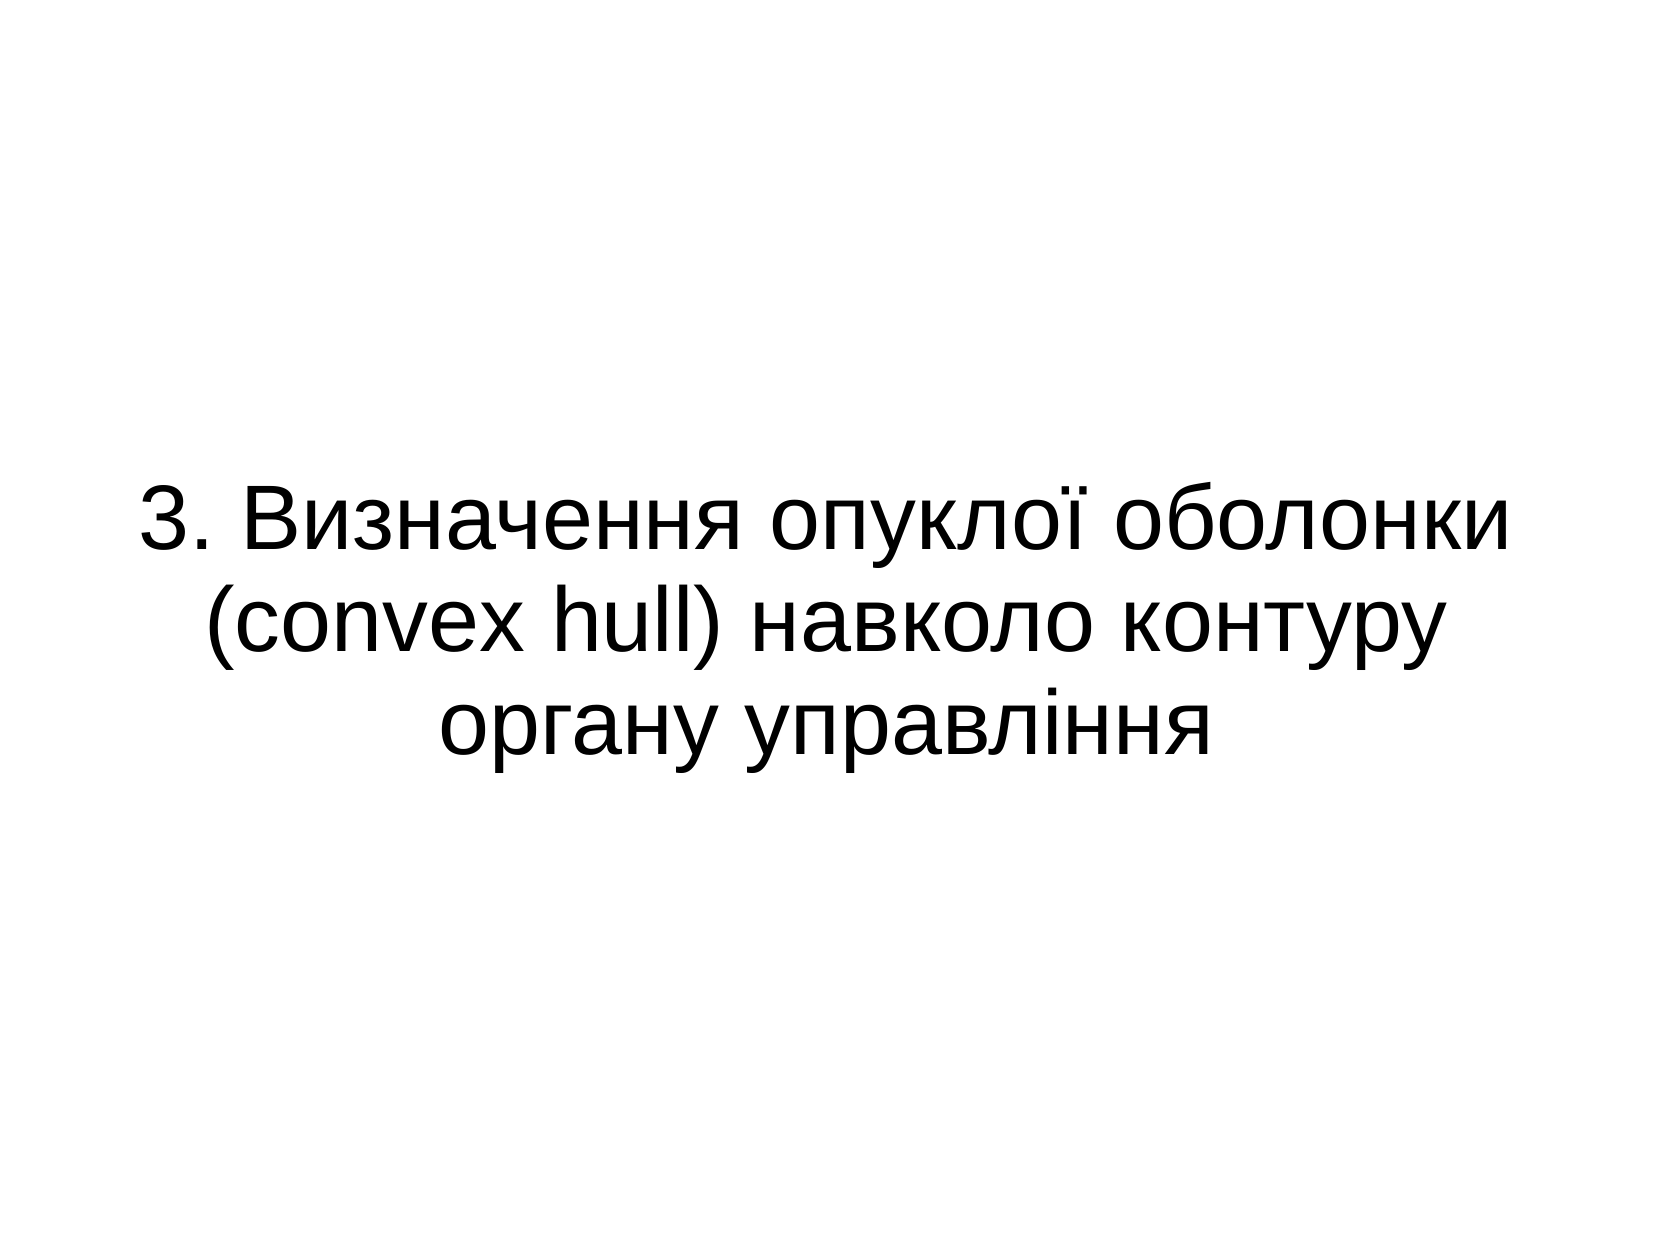

# 3. Визначення опуклої оболонки (convex hull) навколо контуру органу управління